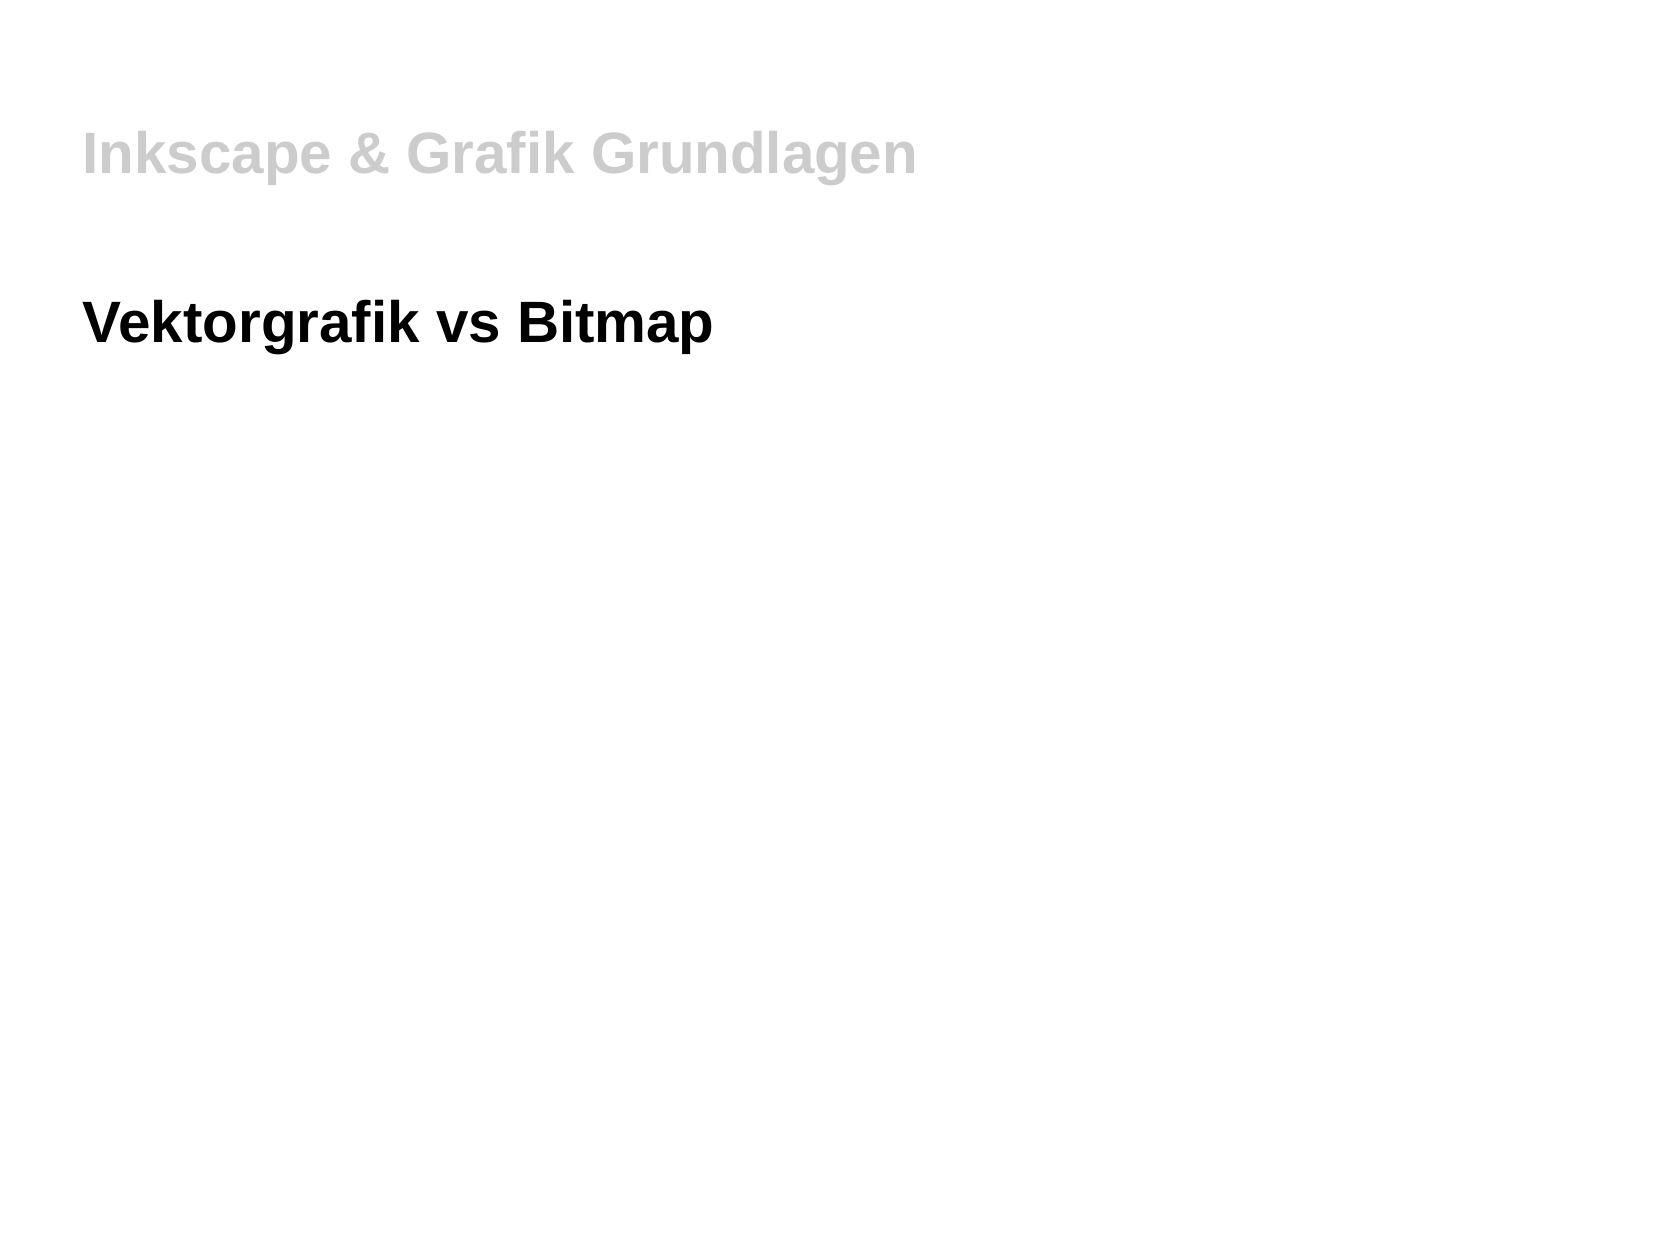

# Inkscape & Grafik Grundlagen
Vektorgrafik vs Bitmap